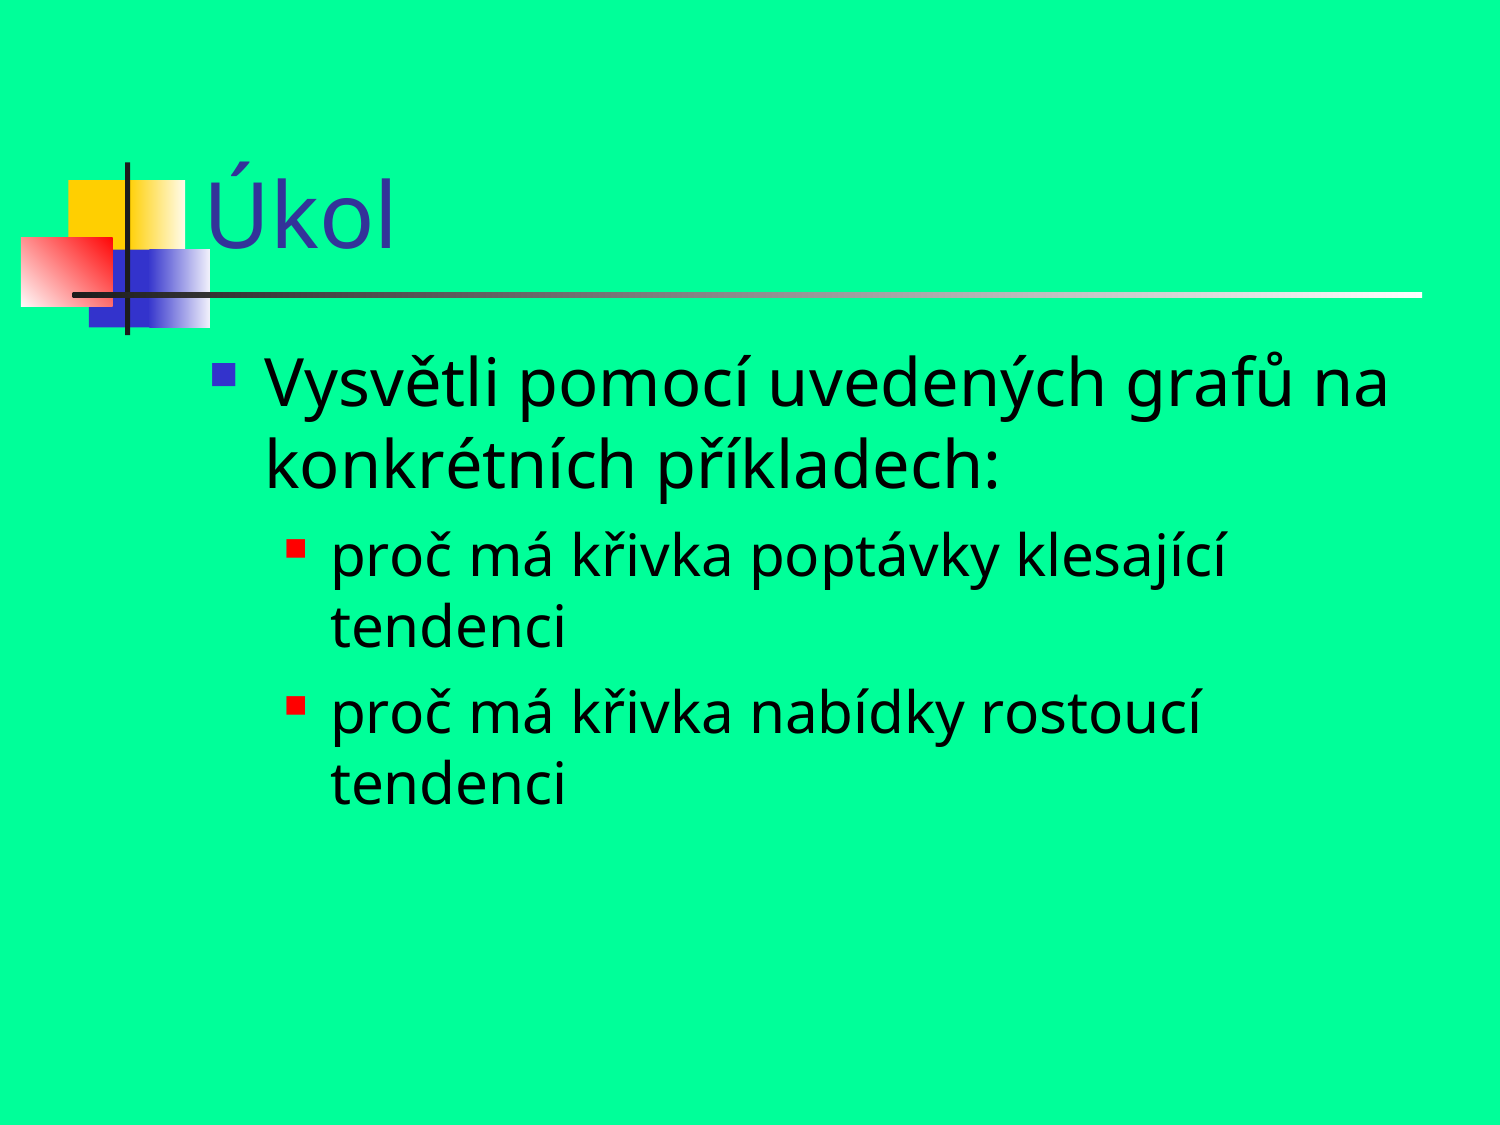

# Úkol
Vysvětli pomocí uvedených grafů na konkrétních příkladech:
proč má křivka poptávky klesající tendenci
proč má křivka nabídky rostoucí tendenci